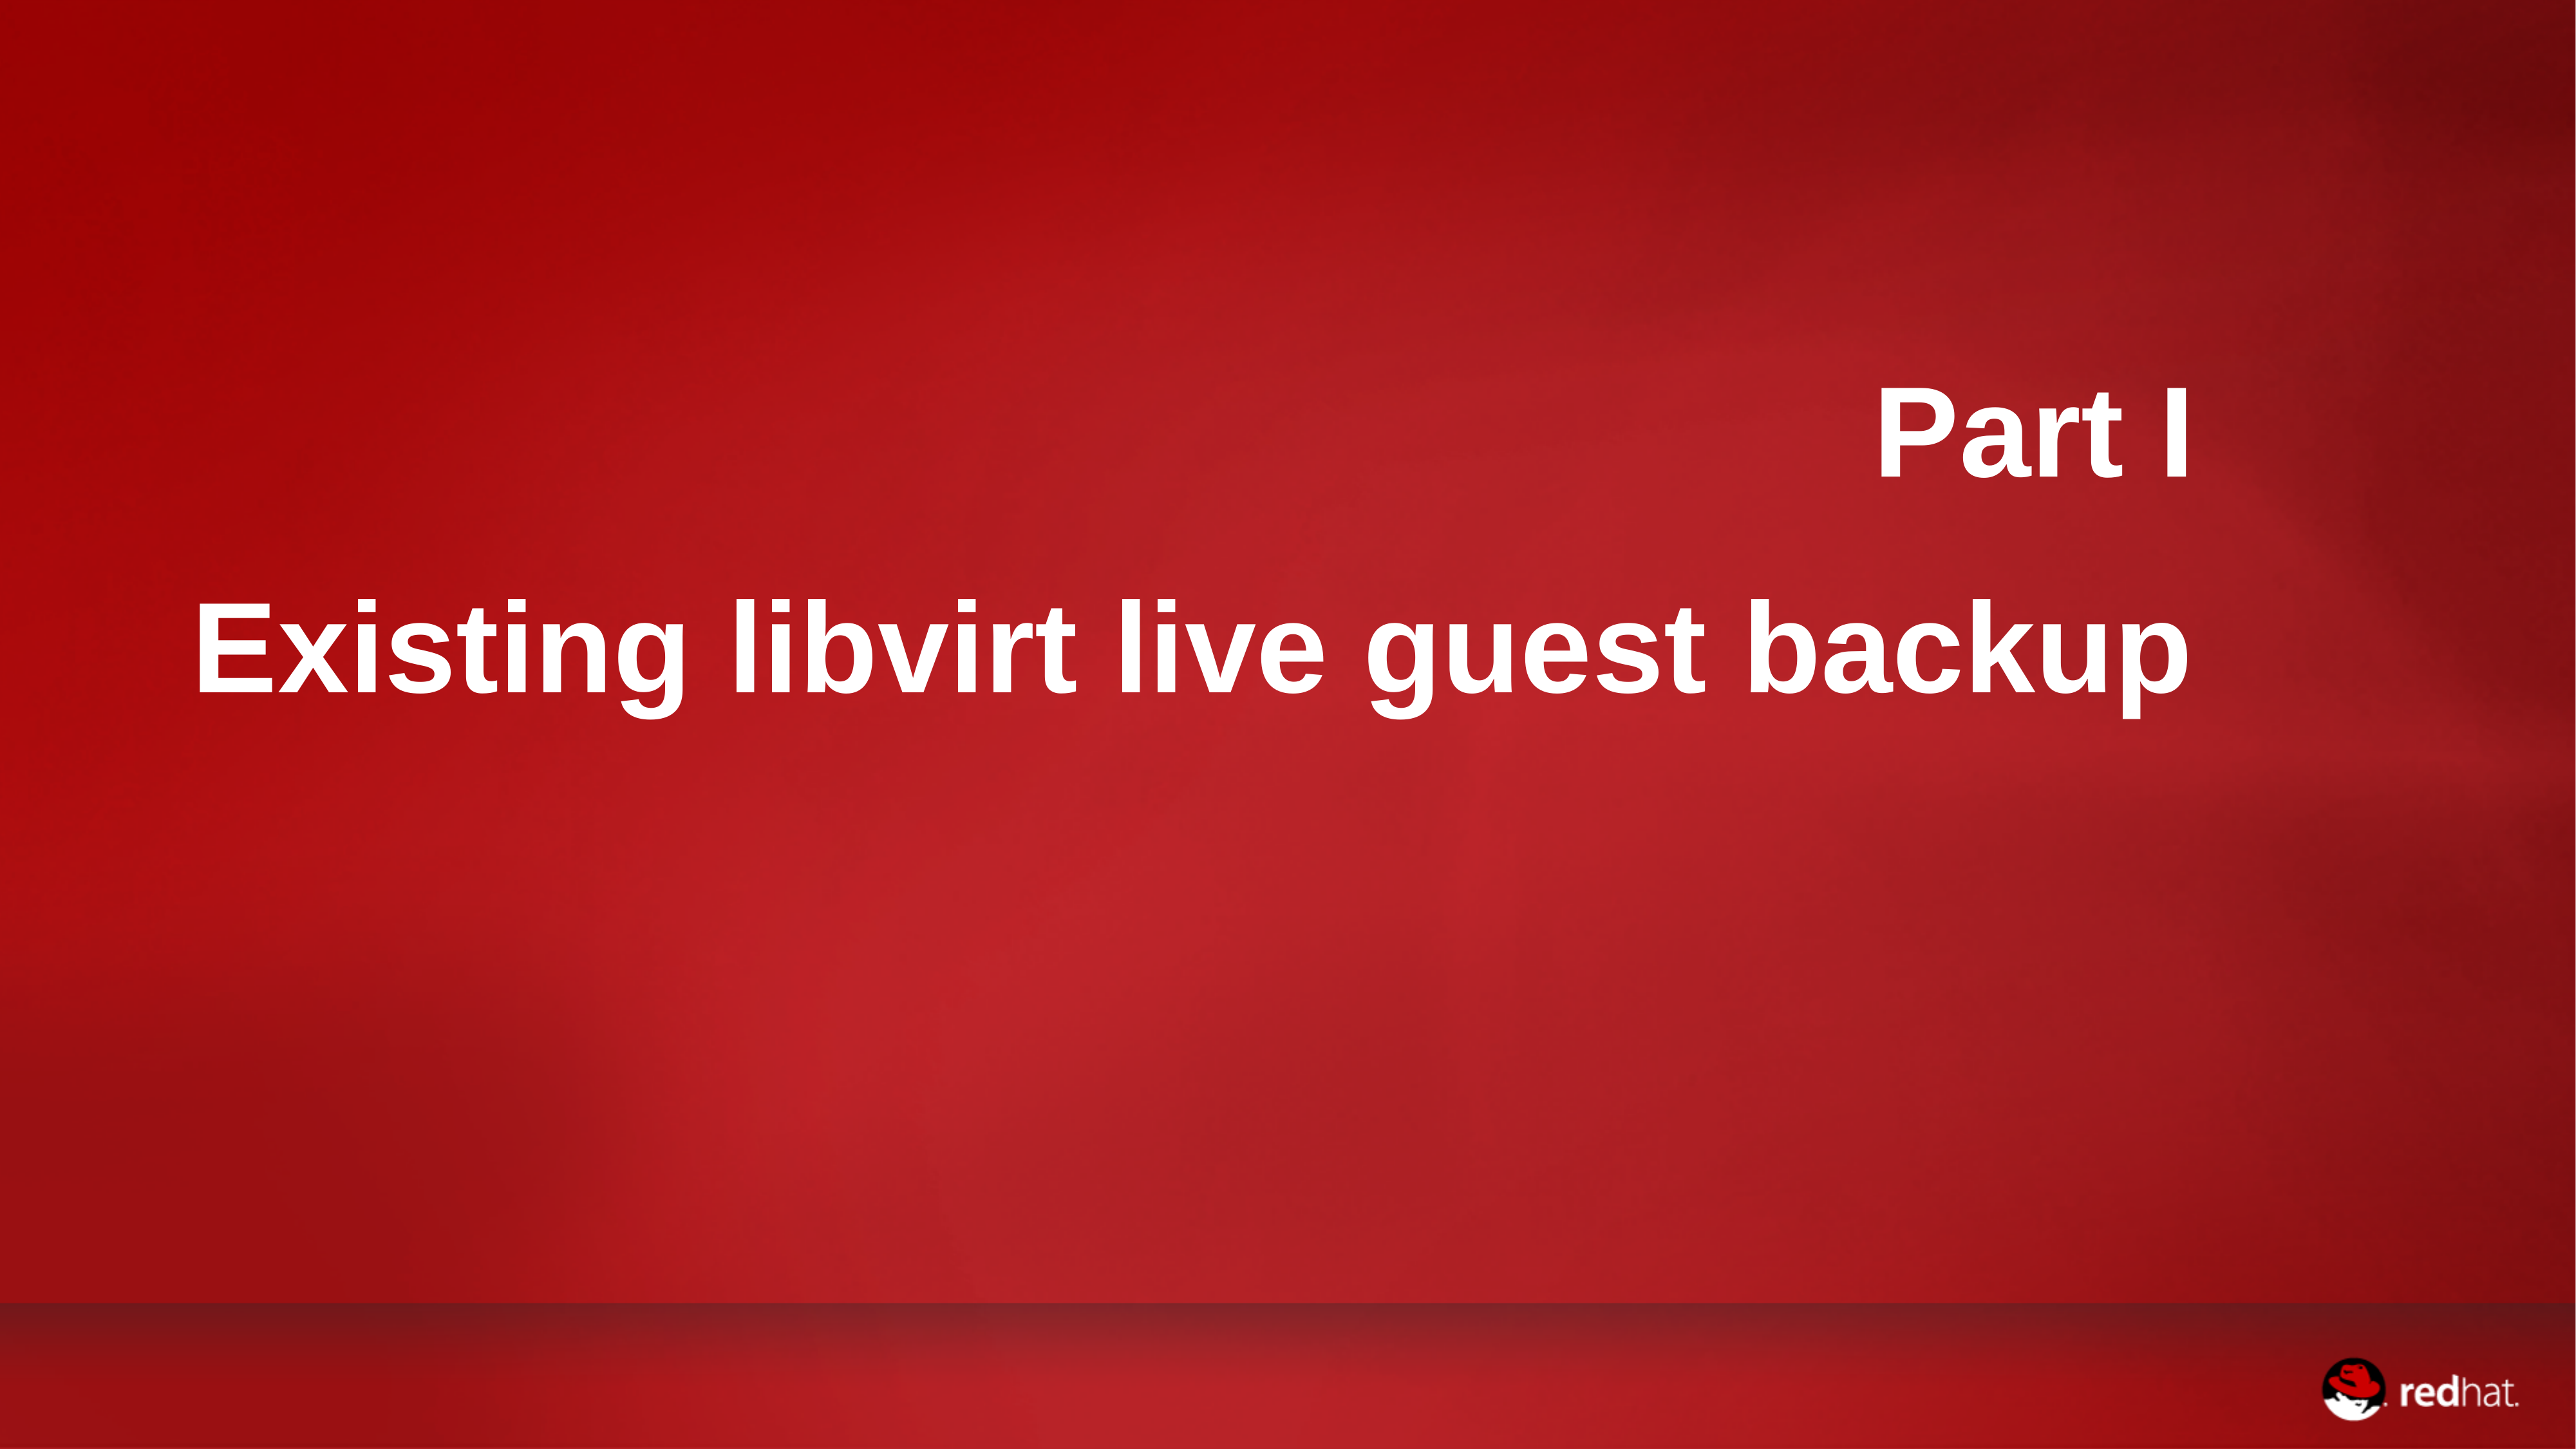

Part I
Existing libvirt live guest backup